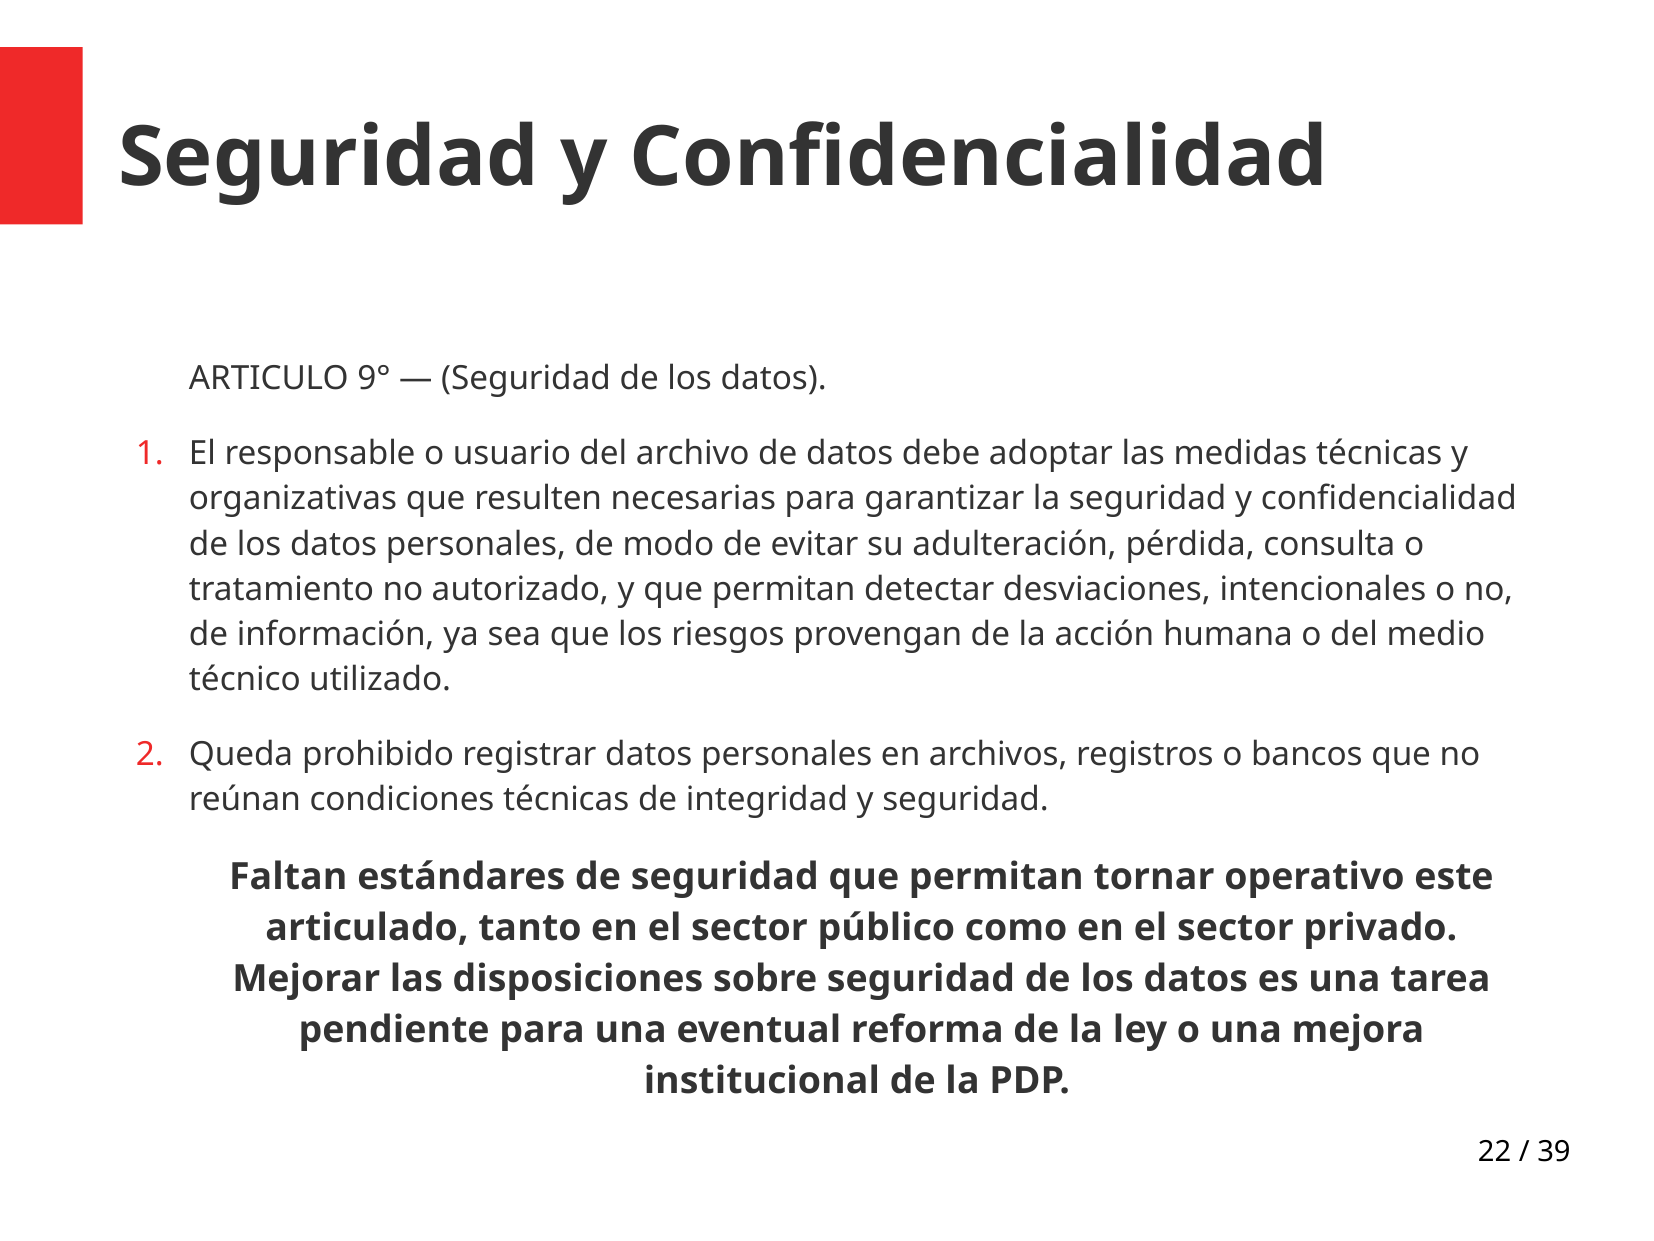

# Seguridad y Confidencialidad
ARTICULO 9° — (Seguridad de los datos).
El responsable o usuario del archivo de datos debe adoptar las medidas técnicas y organizativas que resulten necesarias para garantizar la seguridad y confidencialidad de los datos personales, de modo de evitar su adulteración, pérdida, consulta o tratamiento no autorizado, y que permitan detectar desviaciones, intencionales o no, de información, ya sea que los riesgos provengan de la acción humana o del medio técnico utilizado.
Queda prohibido registrar datos personales en archivos, registros o bancos que no reúnan condiciones técnicas de integridad y seguridad.
Faltan estándares de seguridad que permitan tornar operativo este articulado, tanto en el sector público como en el sector privado. Mejorar las disposiciones sobre seguridad de los datos es una tarea pendiente para una eventual reforma de la ley o una mejora institucional de la PDP.
22